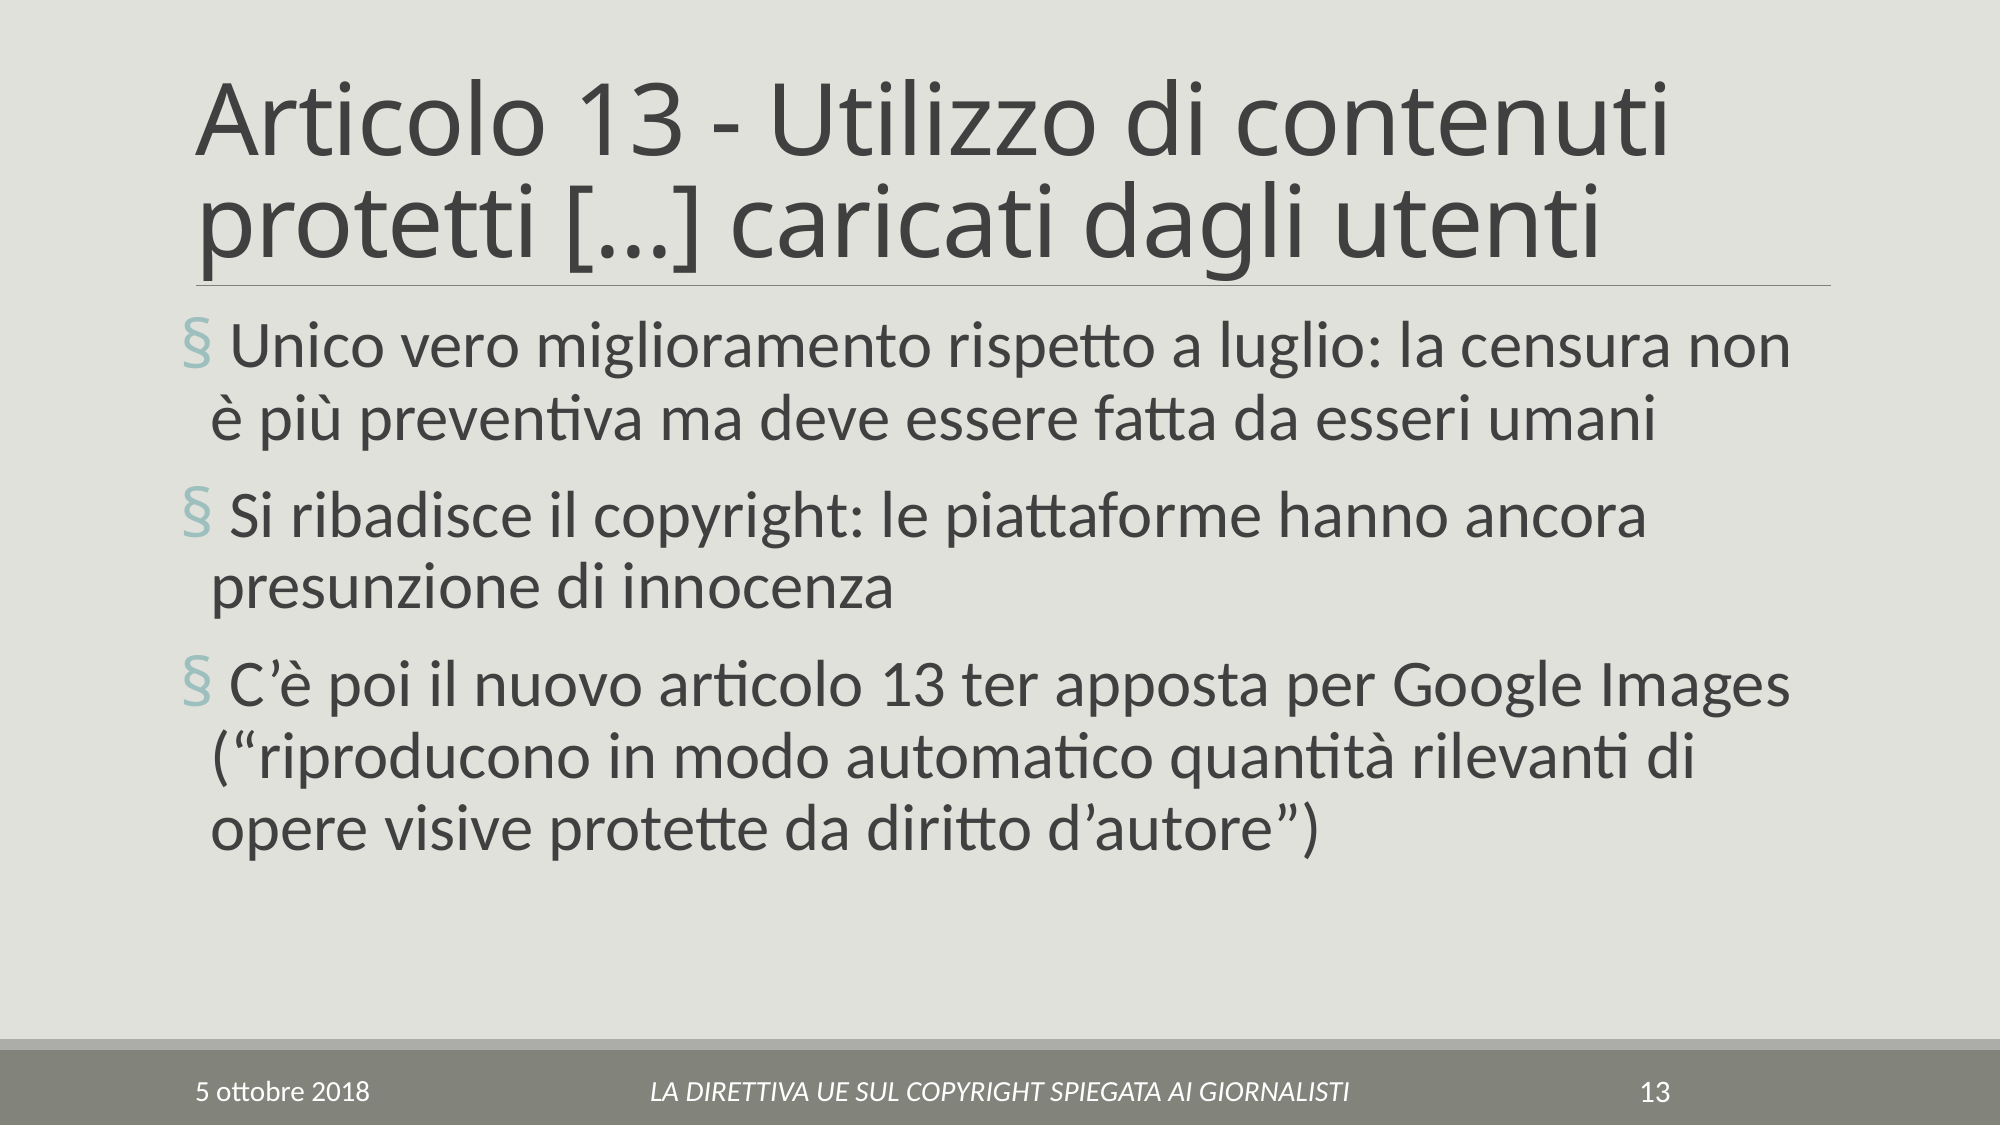

# Articolo 13 - Utilizzo di contenuti protetti [...] caricati dagli utenti
 Unico vero miglioramento rispetto a luglio: la censura non è più preventiva ma deve essere fatta da esseri umani
 Si ribadisce il copyright: le piattaforme hanno ancora presunzione di innocenza
 C’è poi il nuovo articolo 13 ter apposta per Google Images (“riproducono in modo automatico quantità rilevanti di opere visive protette da diritto d’autore”)
5 ottobre 2018
La direttiva Ue sul copyright spiegata ai giornalisti